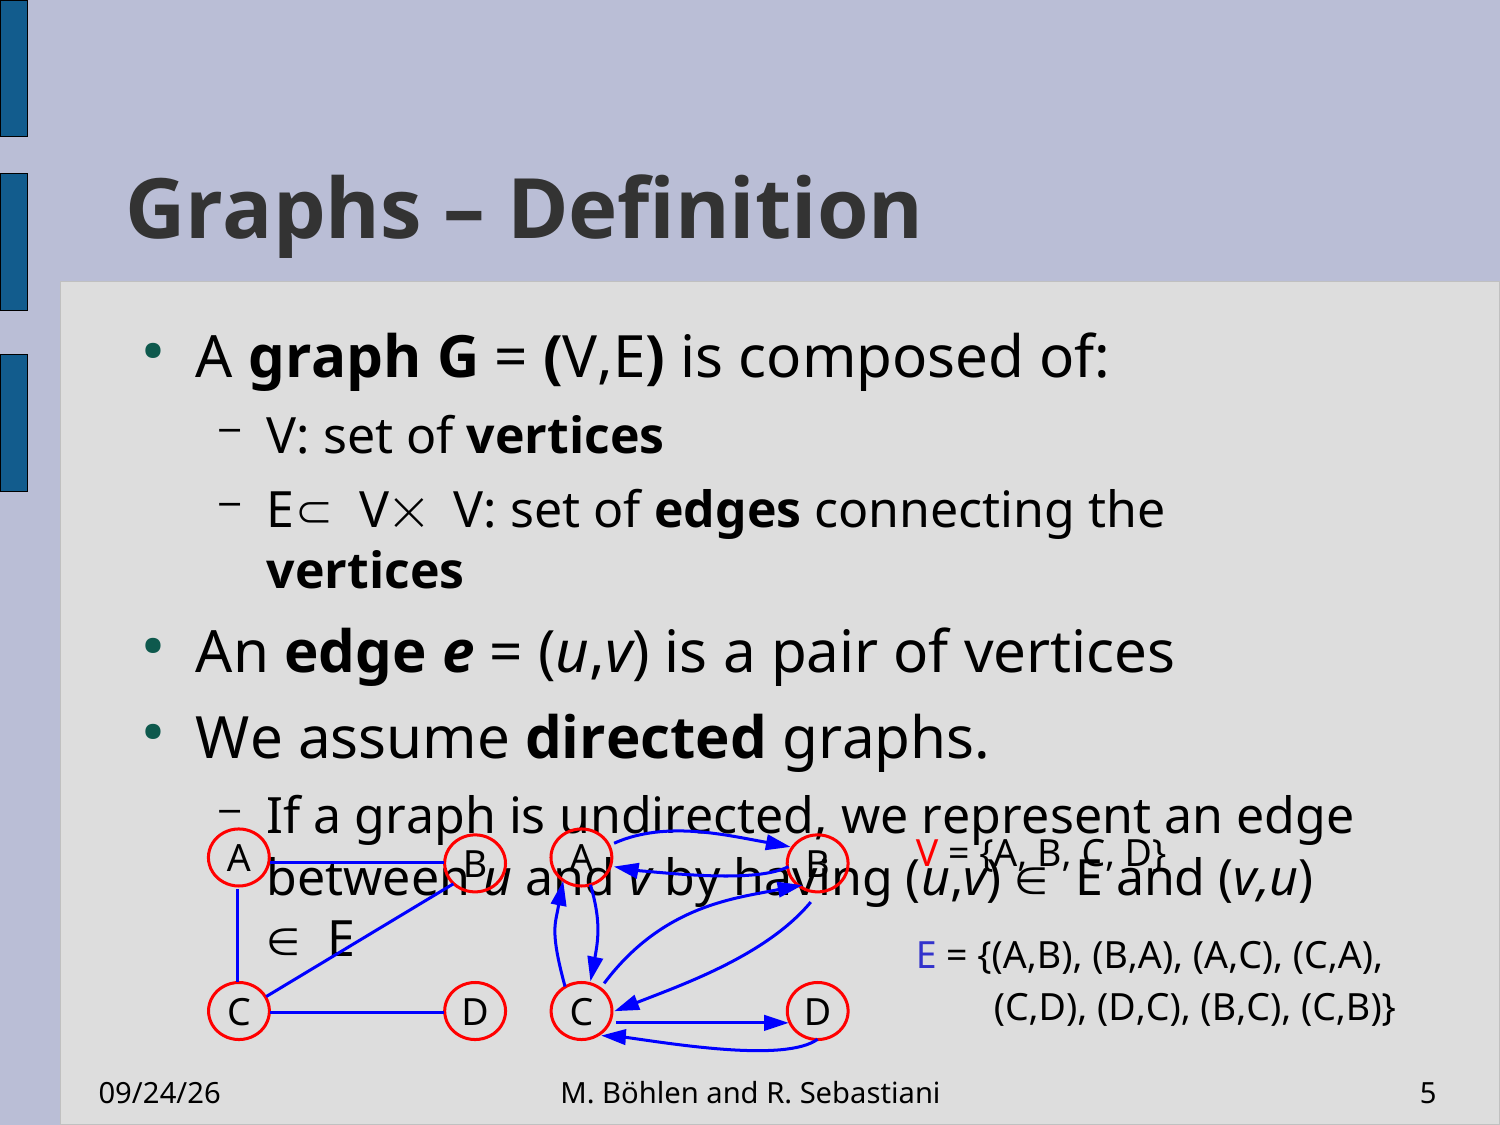

# Graphs – Definition
A graph G = (V,E) is composed of:
V: set of vertices
EVV: set of edges connecting the vertices
An edge e = (u,v) is a pair of vertices
We assume directed graphs.
If a graph is undirected, we represent an edge between u and v by having (u,v) E and (v,u) E
V = {A, B, C, D}
E = {(A,B), (B,A), (A,C), (C,A),
 (C,D), (D,C), (B,C), (C,B)}
A
A
B
B
C
D
C
D
M. Böhlen and R. Sebastiani
5